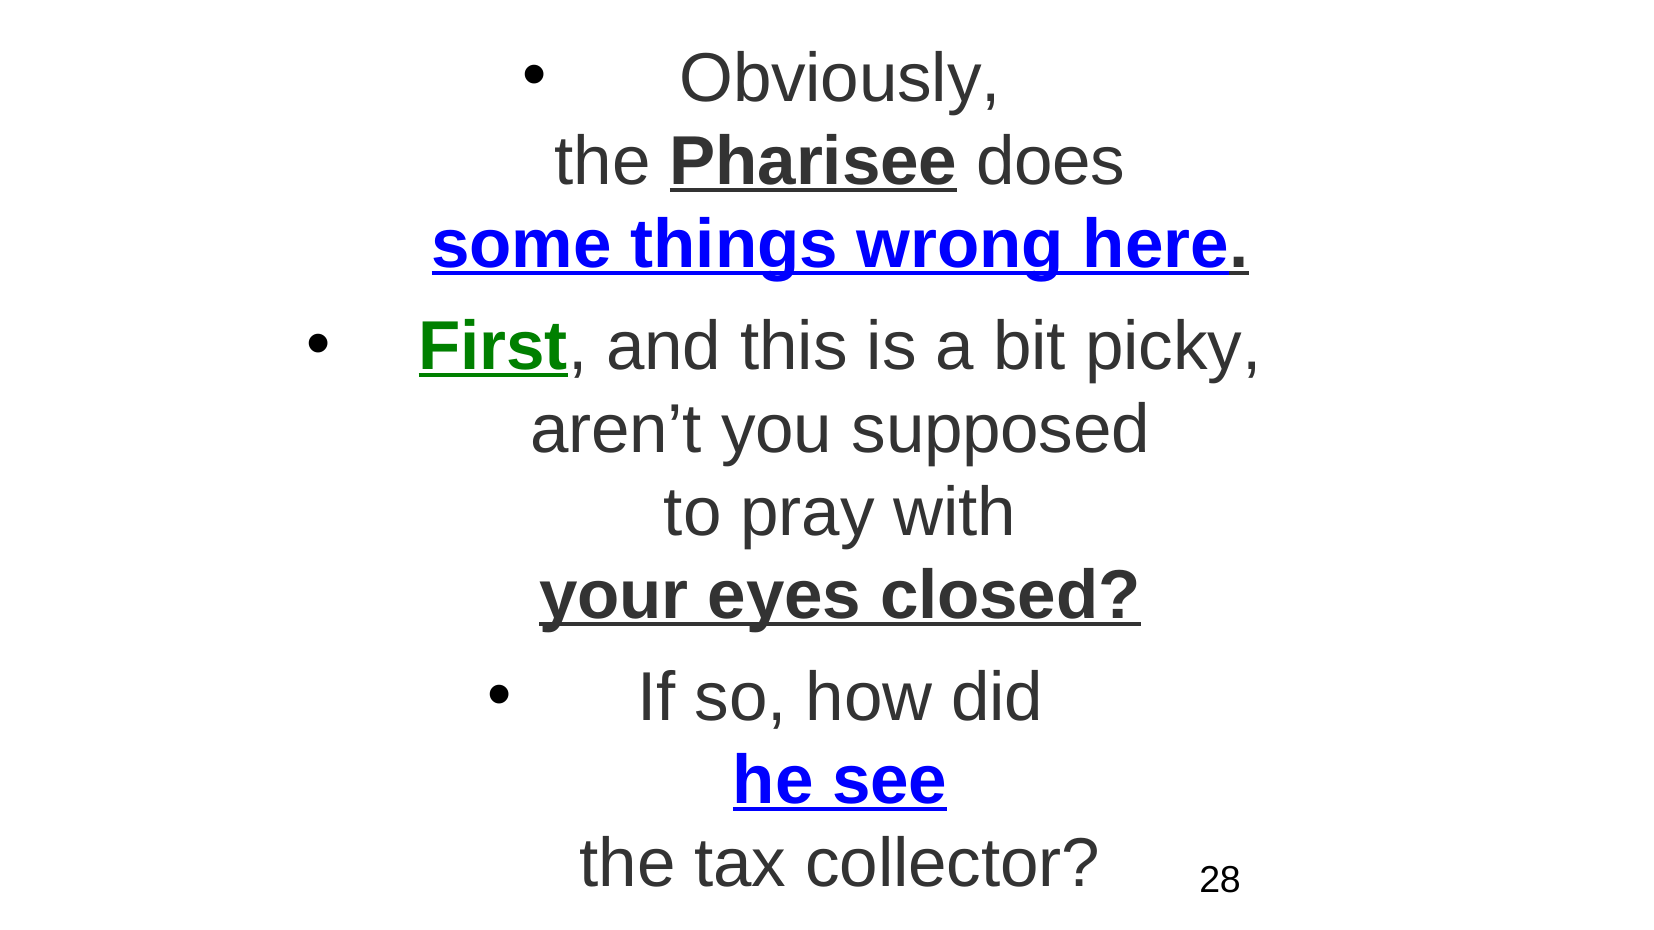

# Obviously, the Pharisee does some things wrong here.
First, and this is a bit picky,
aren’t you supposed
to pray with
your eyes closed?
If so, how did
he see
the tax collector?
28